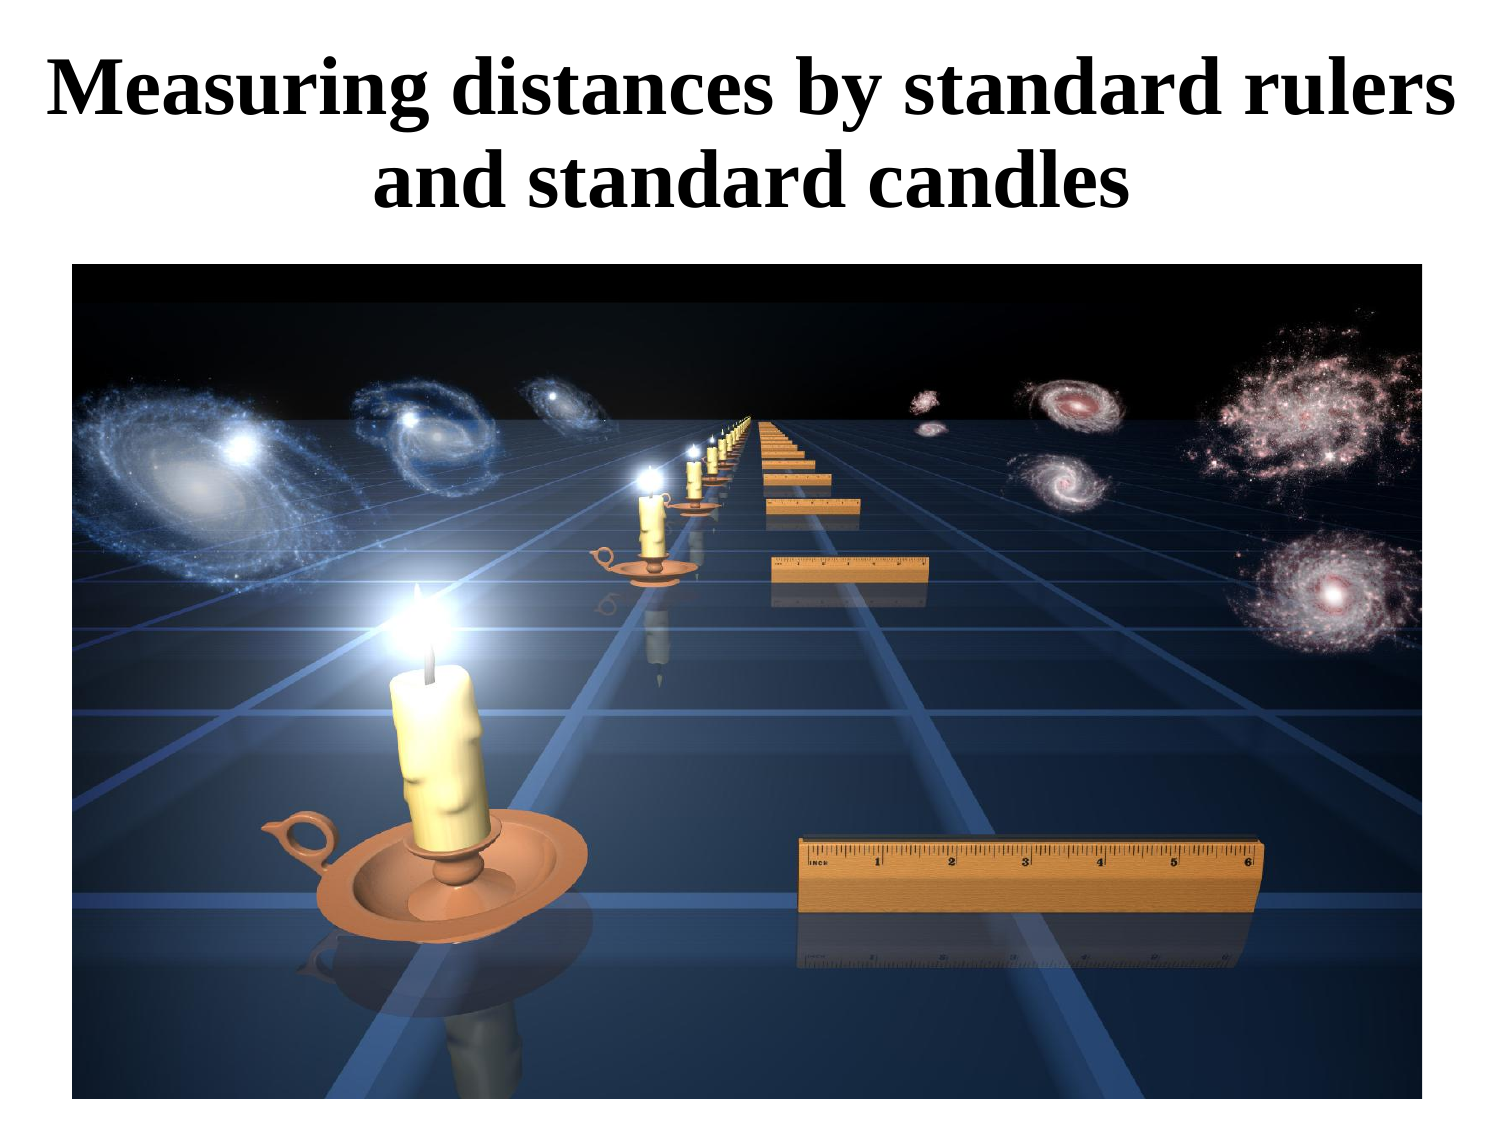

# Measuring distances by standard rulers and standard candles